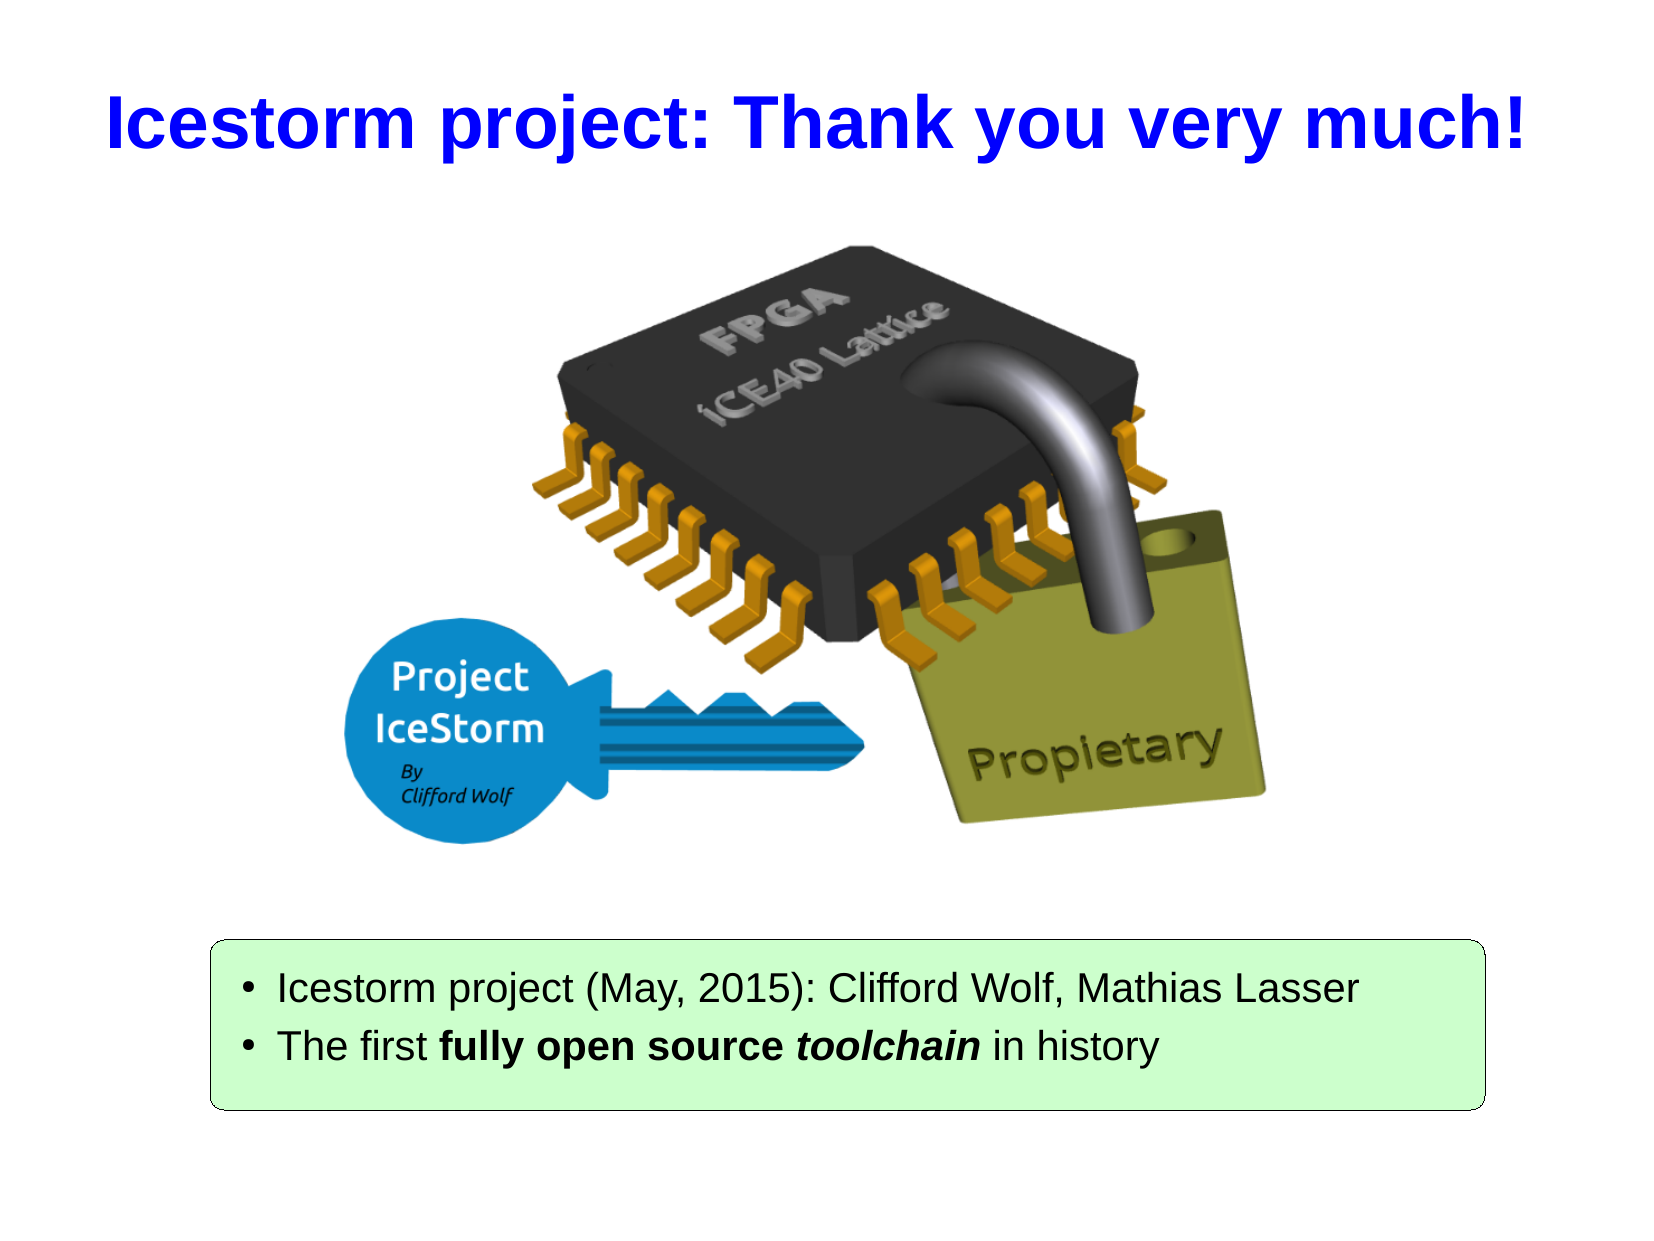

Icestorm project: Thank you very much!
Icestorm project (May, 2015): Clifford Wolf, Mathias Lasser
The first fully open source toolchain in history